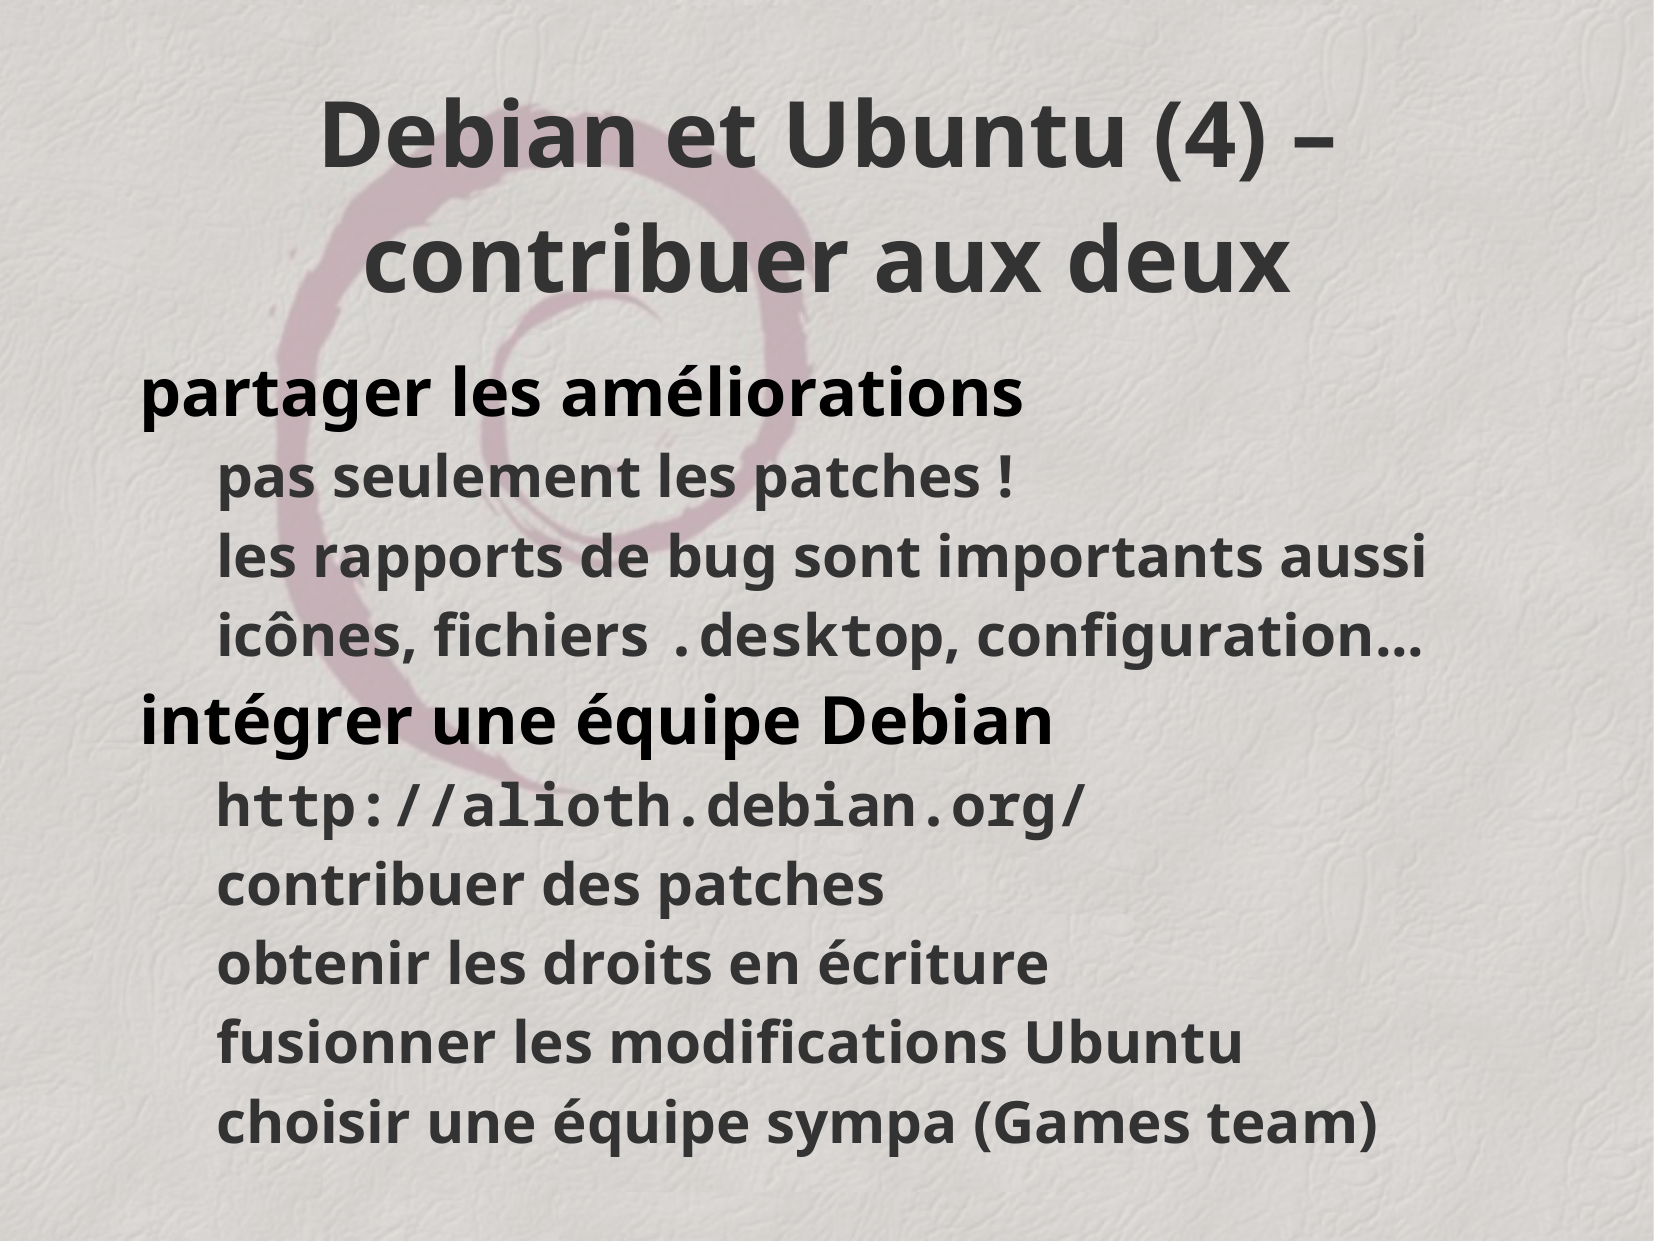

# Debian et Ubuntu (4) – contribuer aux deux
partager les améliorations
pas seulement les patches !
les rapports de bug sont importants aussi
icônes, fichiers .desktop, configuration...
intégrer une équipe Debian
http://alioth.debian.org/
contribuer des patches
obtenir les droits en écriture
fusionner les modifications Ubuntu
choisir une équipe sympa (Games team)